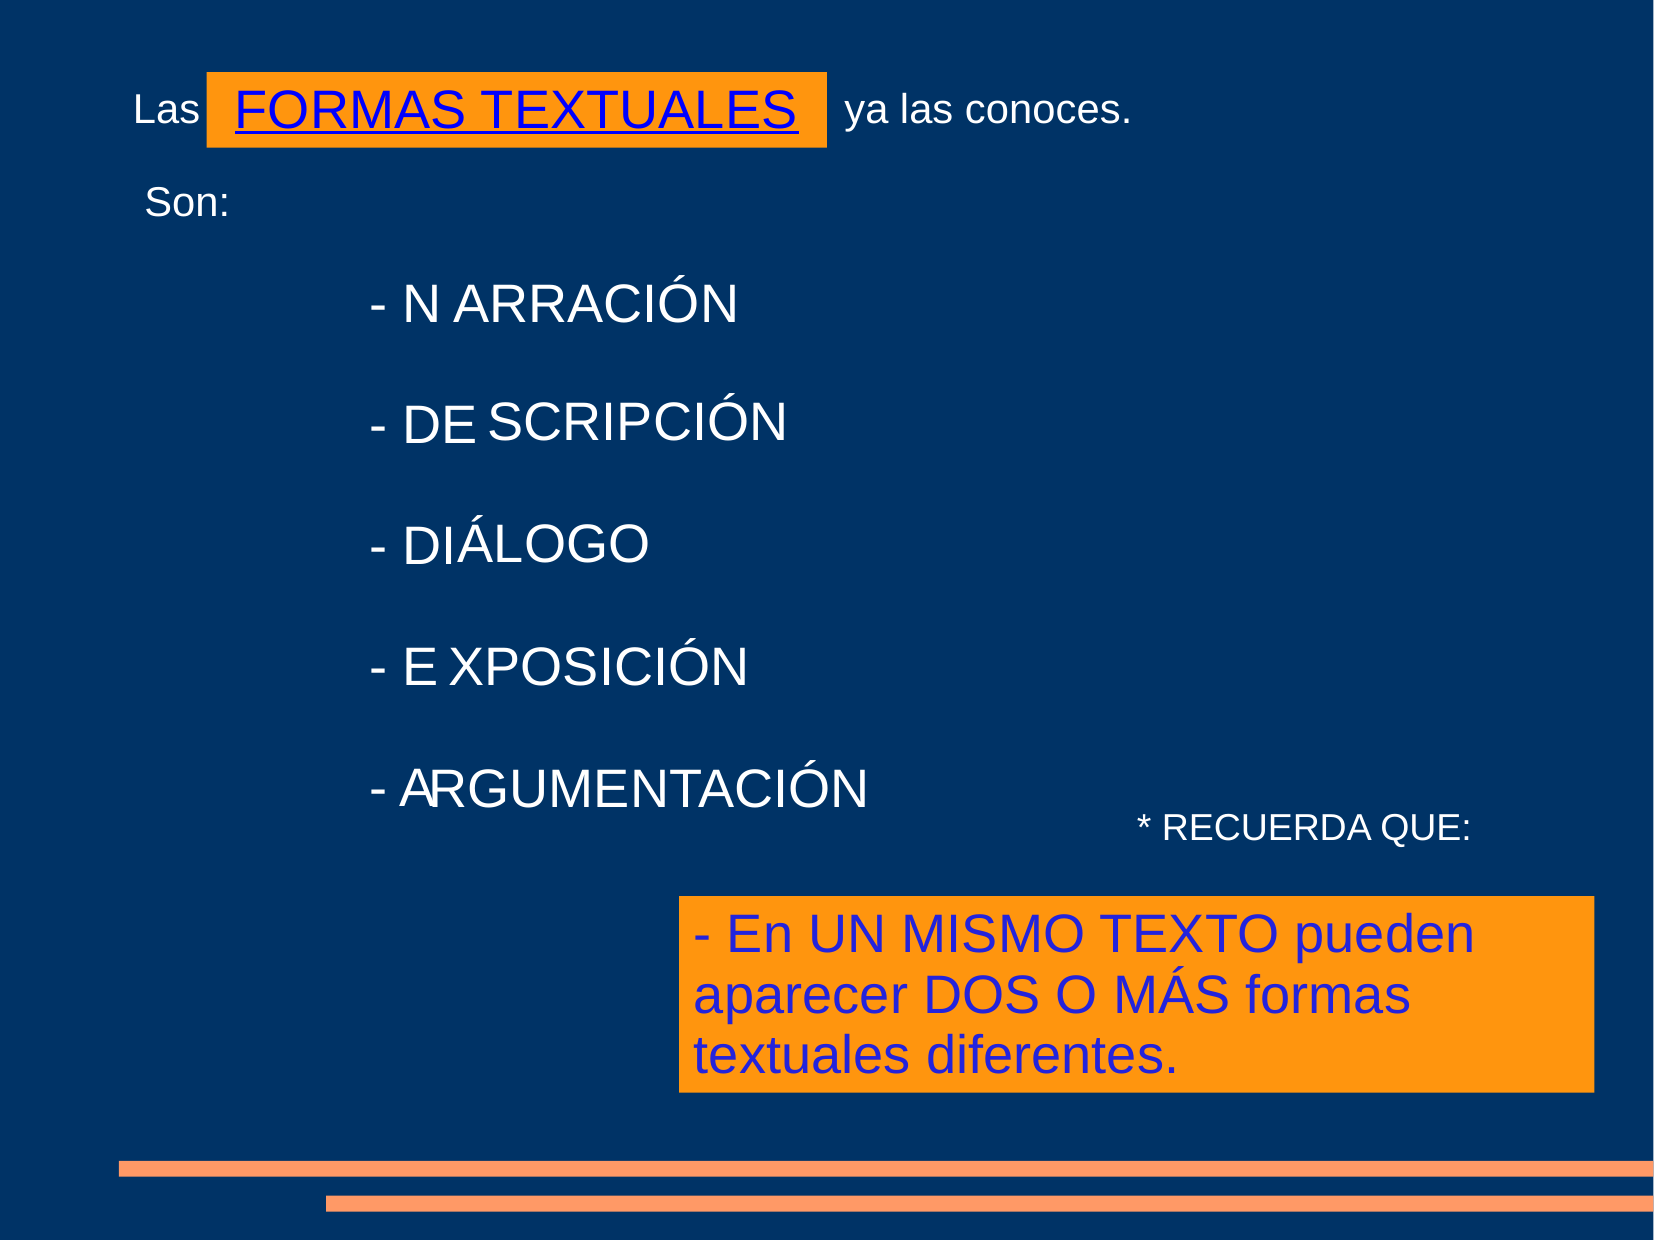

FORMAS TEXTUALES
Las ya las conoces.
 Son:
- N
- DE
- DI
- E
- A
ARRACIÓN
SCRIPCIÓN
ÁLOGO
XPOSICIÓN
RGUMENTACIÓN
* RECUERDA QUE:
- En UN MISMO TEXTO pueden aparecer DOS O MÁS formas textuales diferentes.